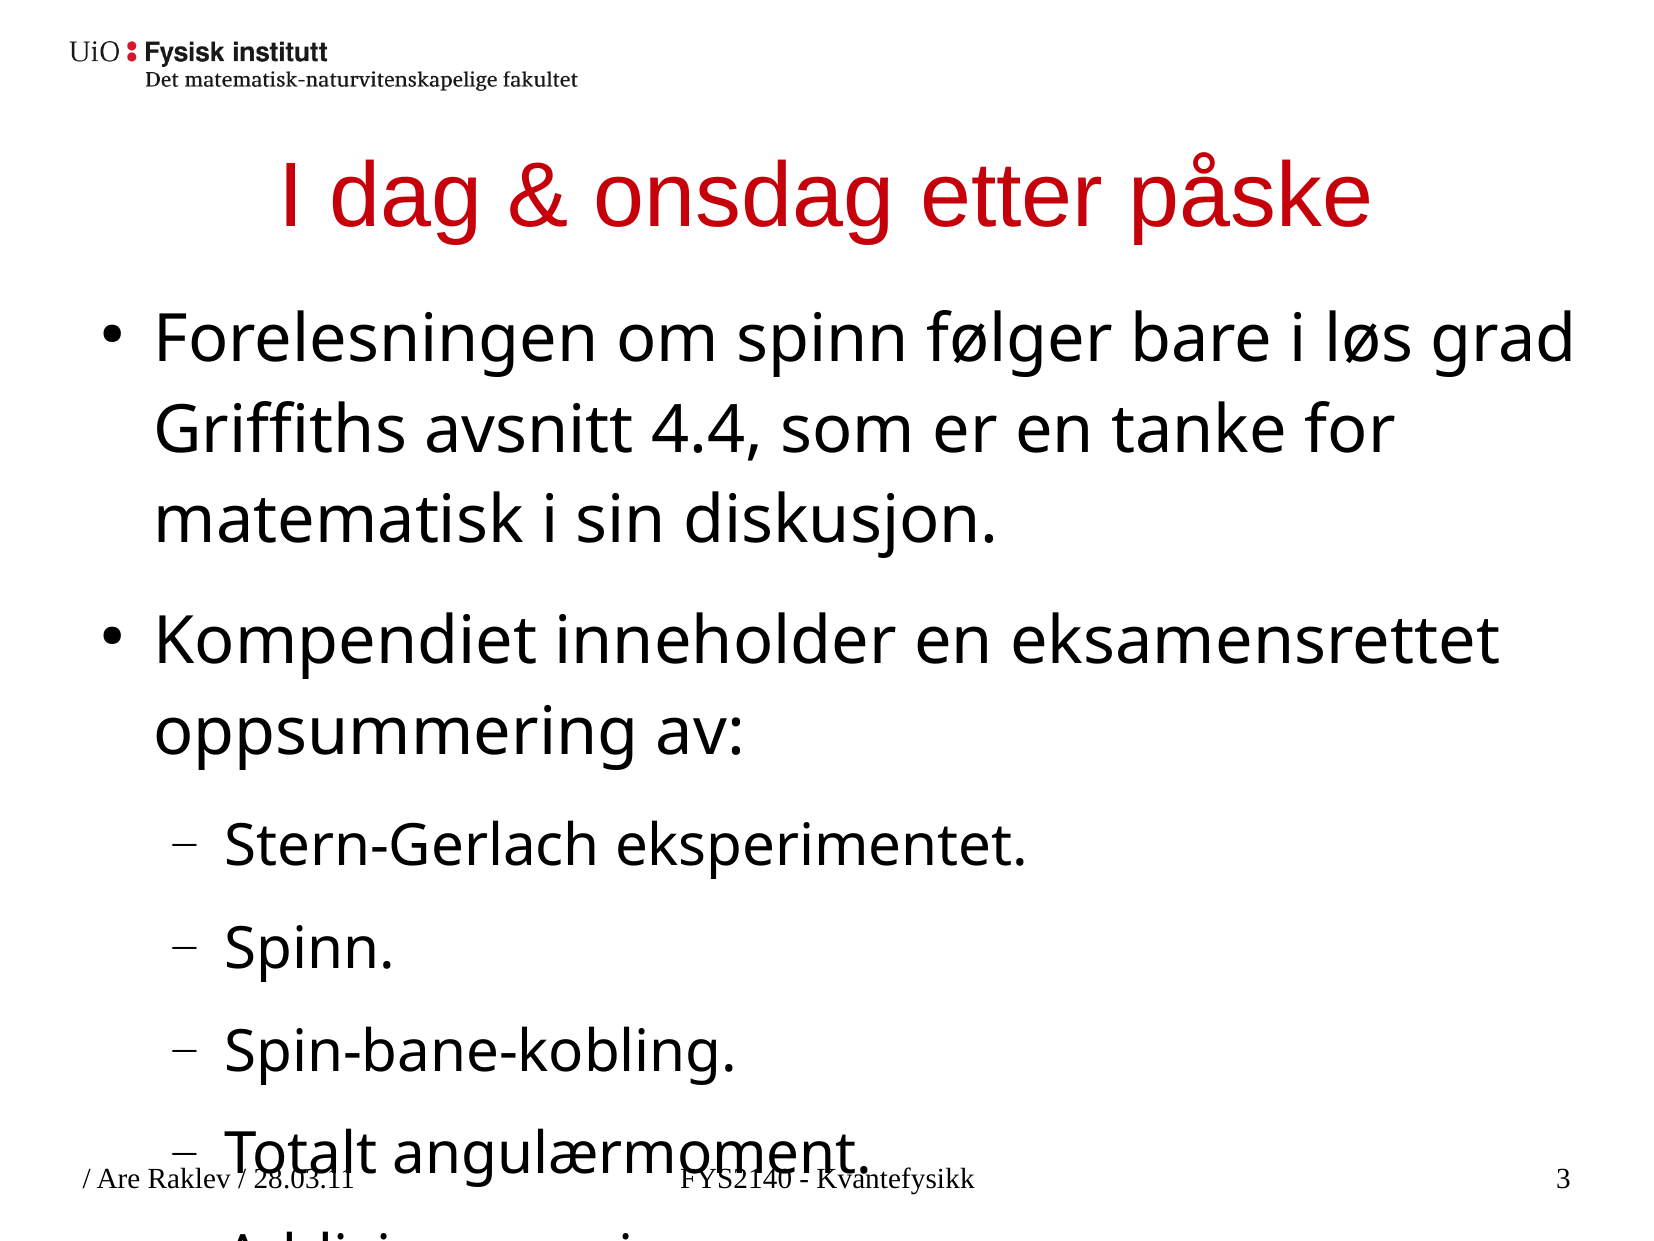

# I dag & onsdag etter påske
Forelesningen om spinn følger bare i løs grad Griffiths avsnitt 4.4, som er en tanke for matematisk i sin diskusjon.
Kompendiet inneholder en eksamensrettet oppsummering av:
Stern-Gerlach eksperimentet.
Spinn.
Spin-bane-kobling.
Totalt angulærmoment.
Addisjon av spinn.
/ Are Raklev / 28.03.11
FYS2140 - Kvantefysikk
3